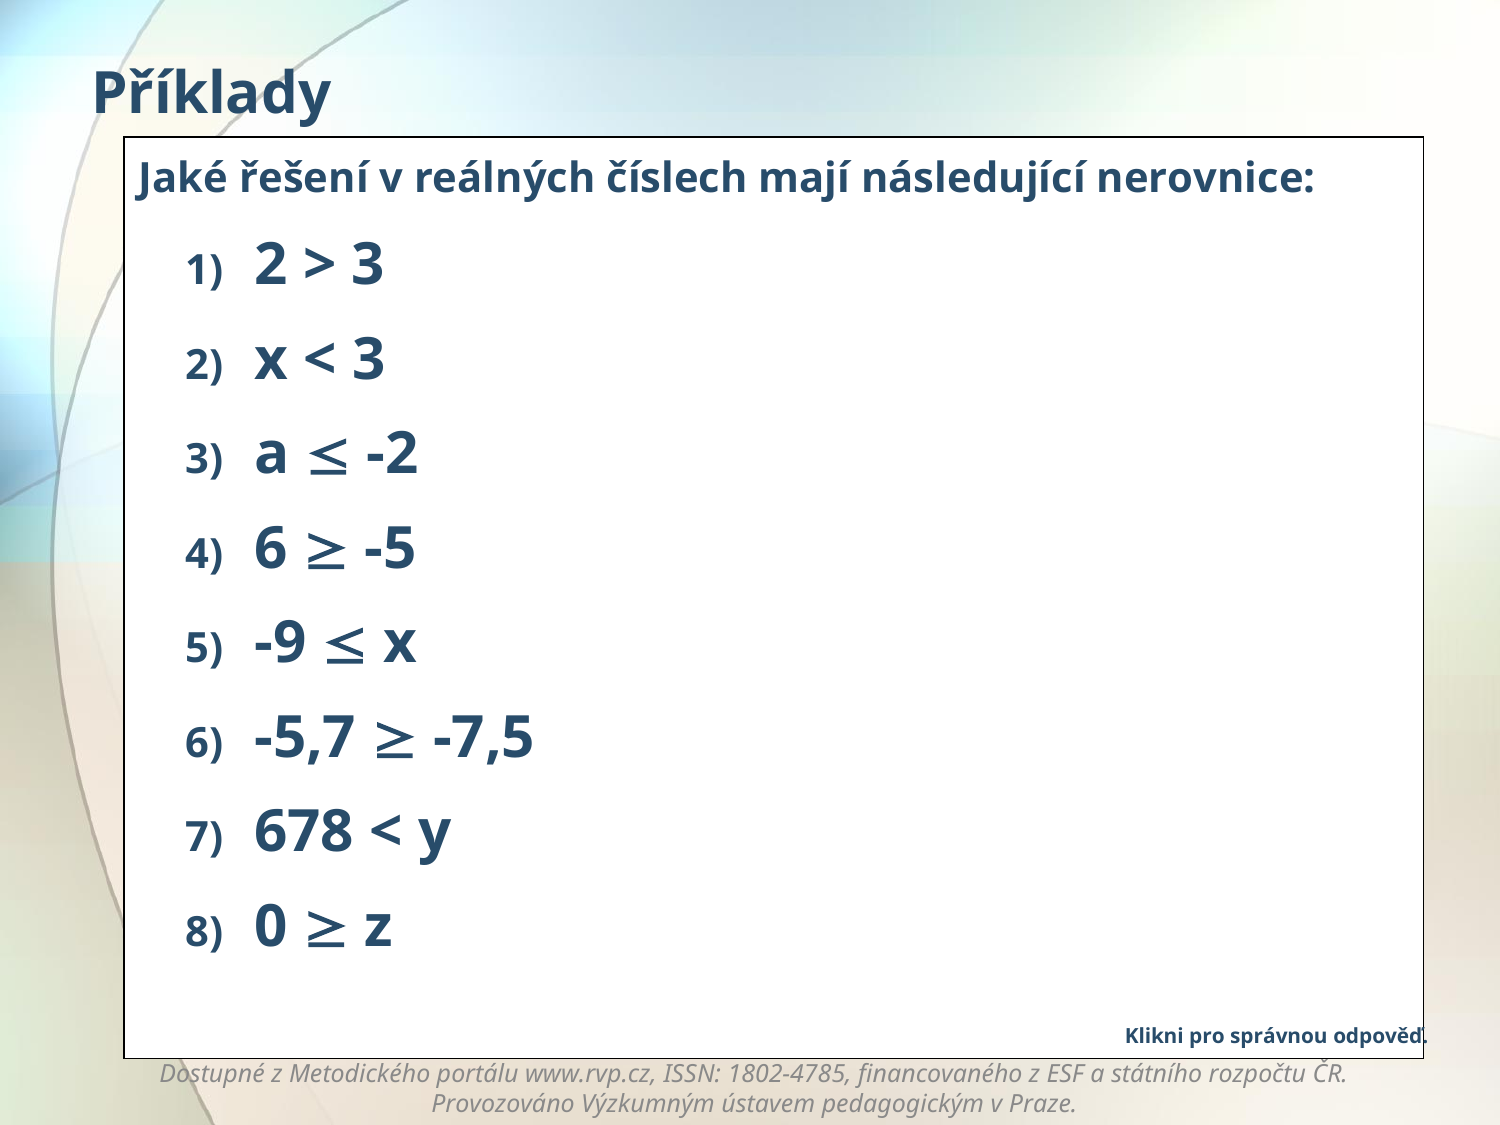

Příklady
# Jaké řešení v reálných číslech mají následující nerovnice:
1) 2 > 3
2) x < 3
3) a  -2
4) 6  -5
5) -9  x
6) -5,7  -7,5
7) 678 < y
8) 0  z
Klikni pro správnou odpověď.